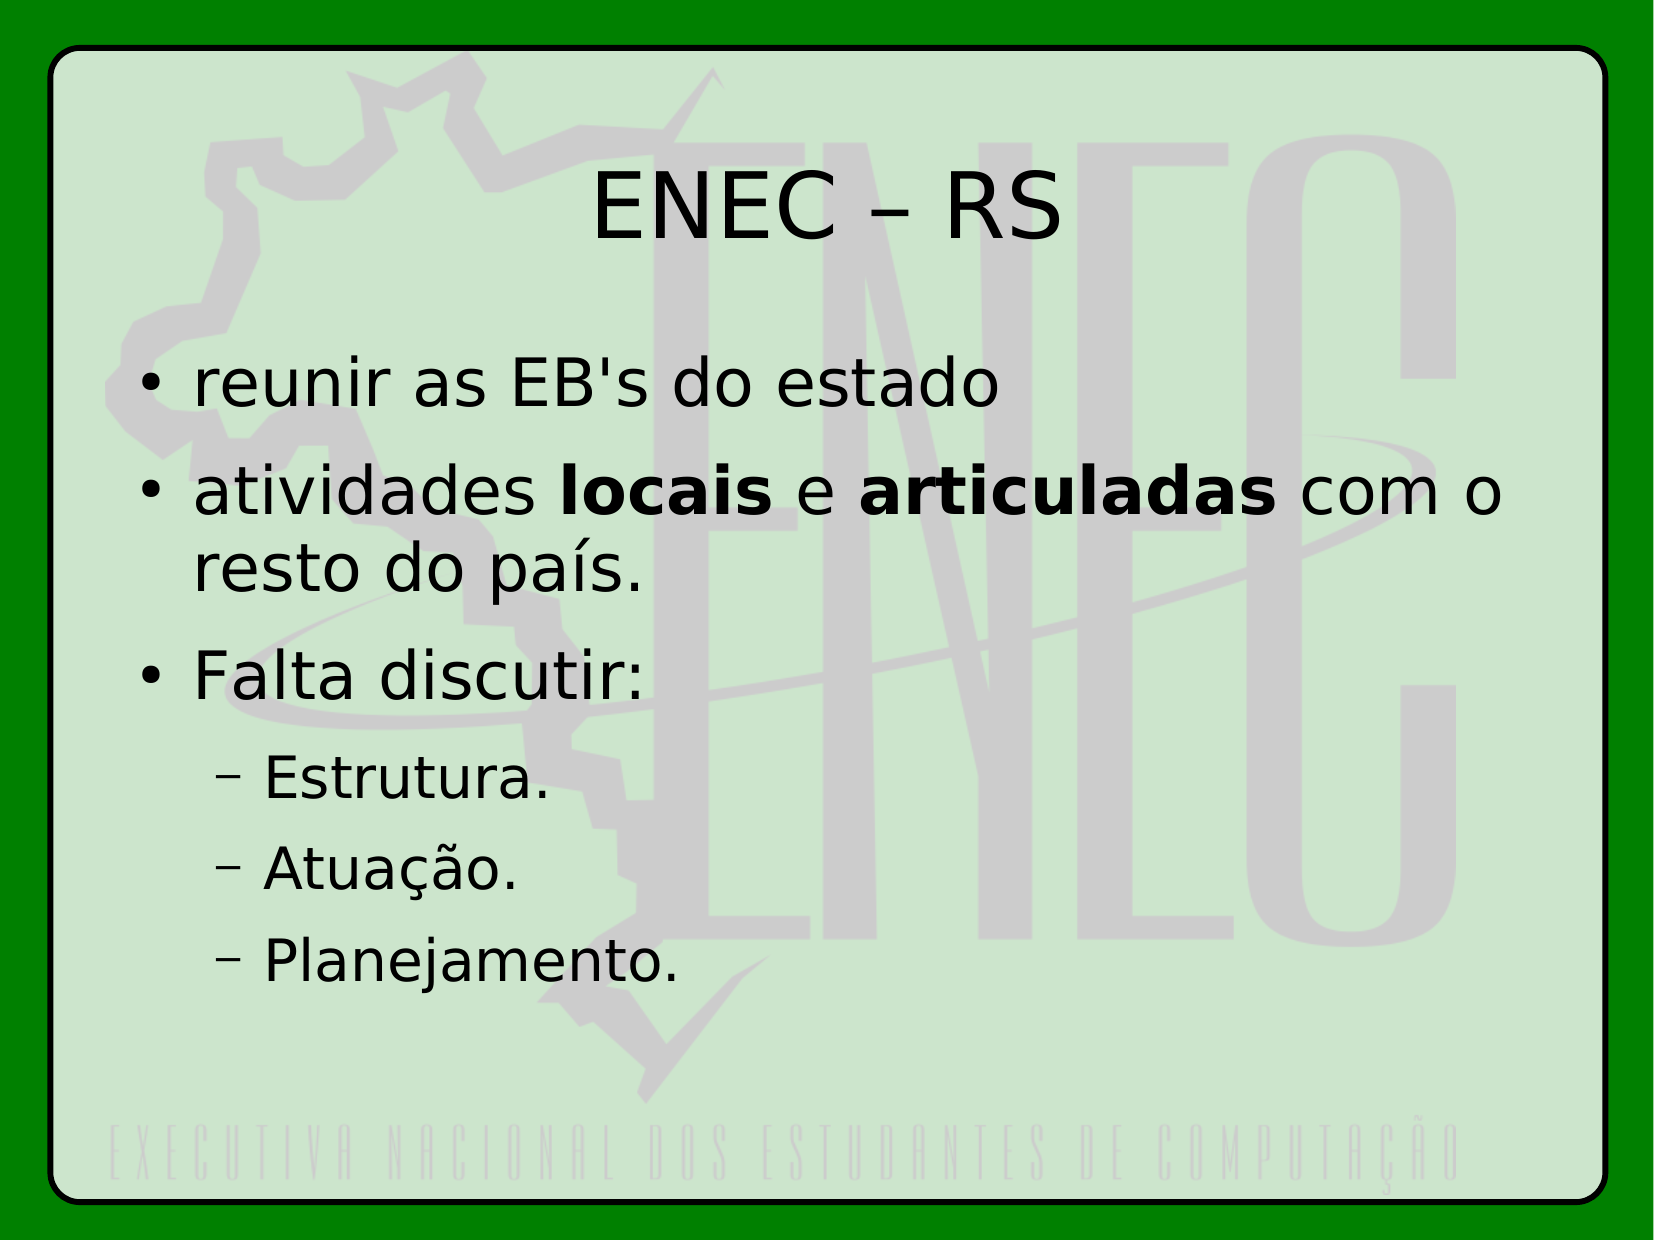

# ENEC – RS
reunir as EB's do estado
atividades locais e articuladas com o resto do país.
Falta discutir:
Estrutura.
Atuação.
Planejamento.